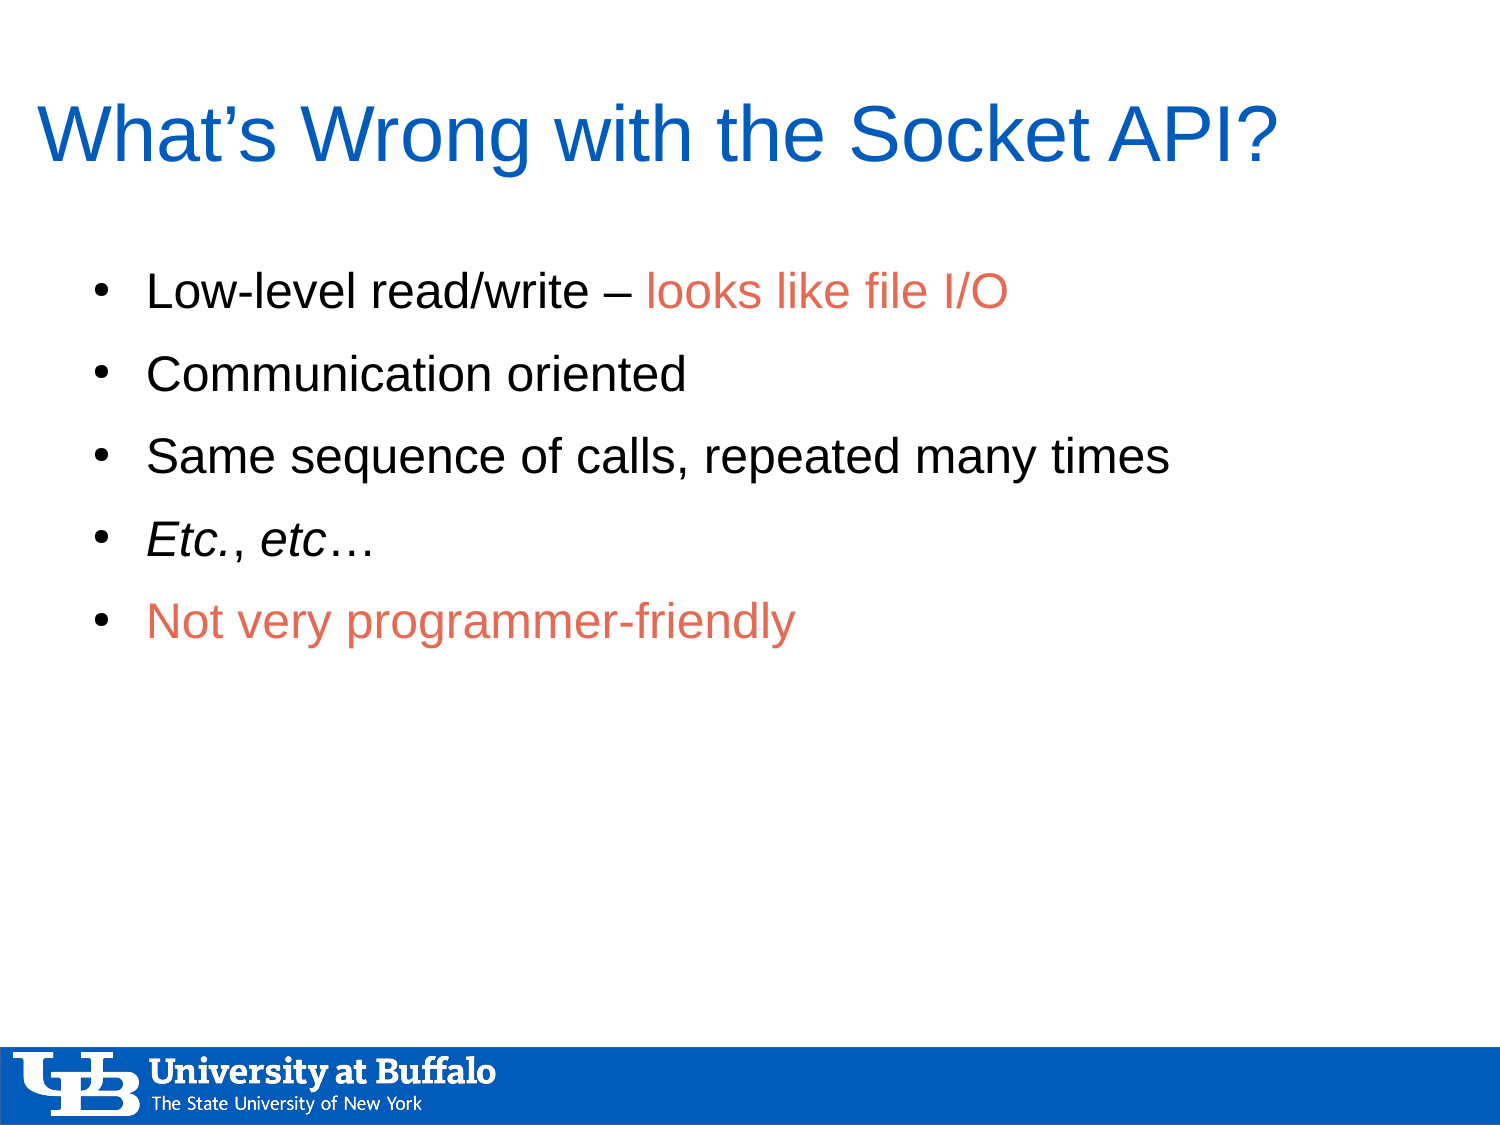

# What’s Wrong with the Socket API?
Low-level read/write – looks like file I/O
Communication oriented
Same sequence of calls, repeated many times
Etc., etc…
Not very programmer-friendly